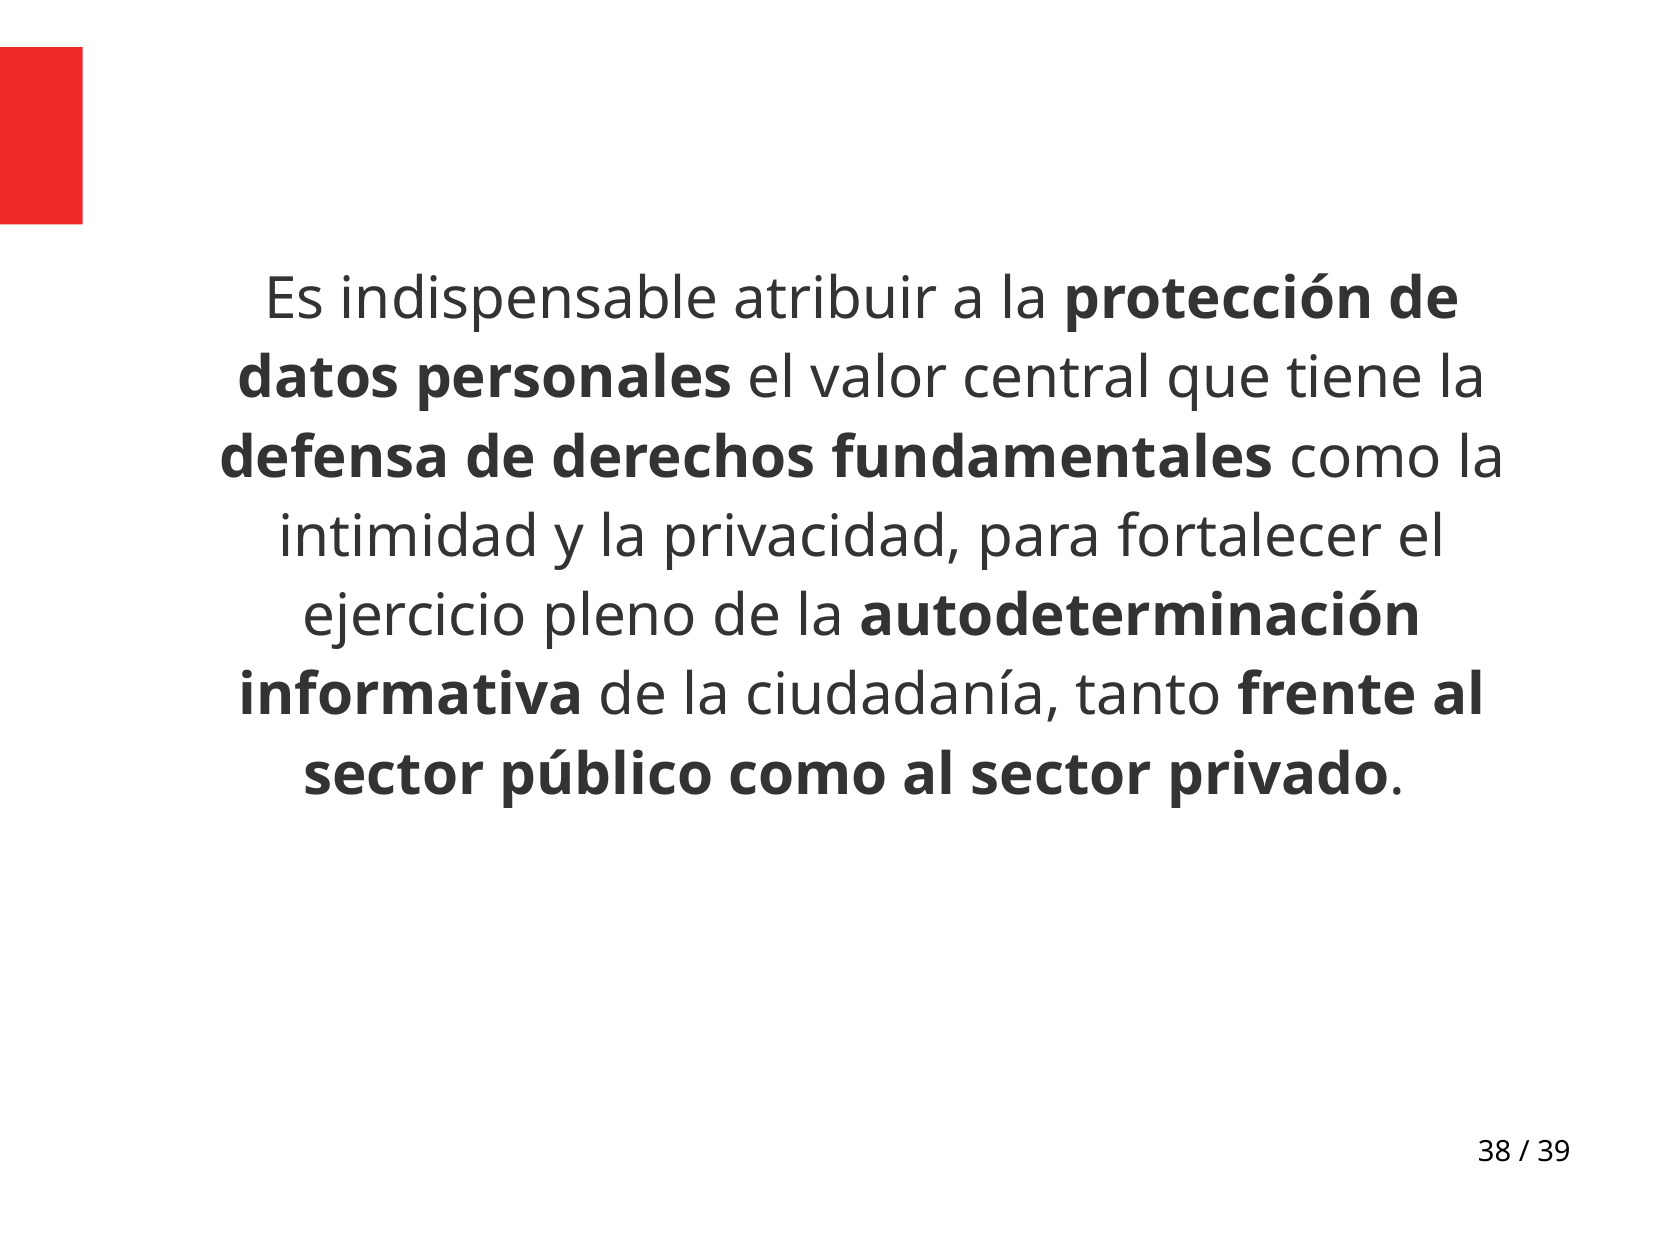

#
Es indispensable atribuir a la protección de datos personales el valor central que tiene la defensa de derechos fundamentales como la intimidad y la privacidad, para fortalecer el ejercicio pleno de la autodeterminación informativa de la ciudadanía, tanto frente al sector público como al sector privado.
38